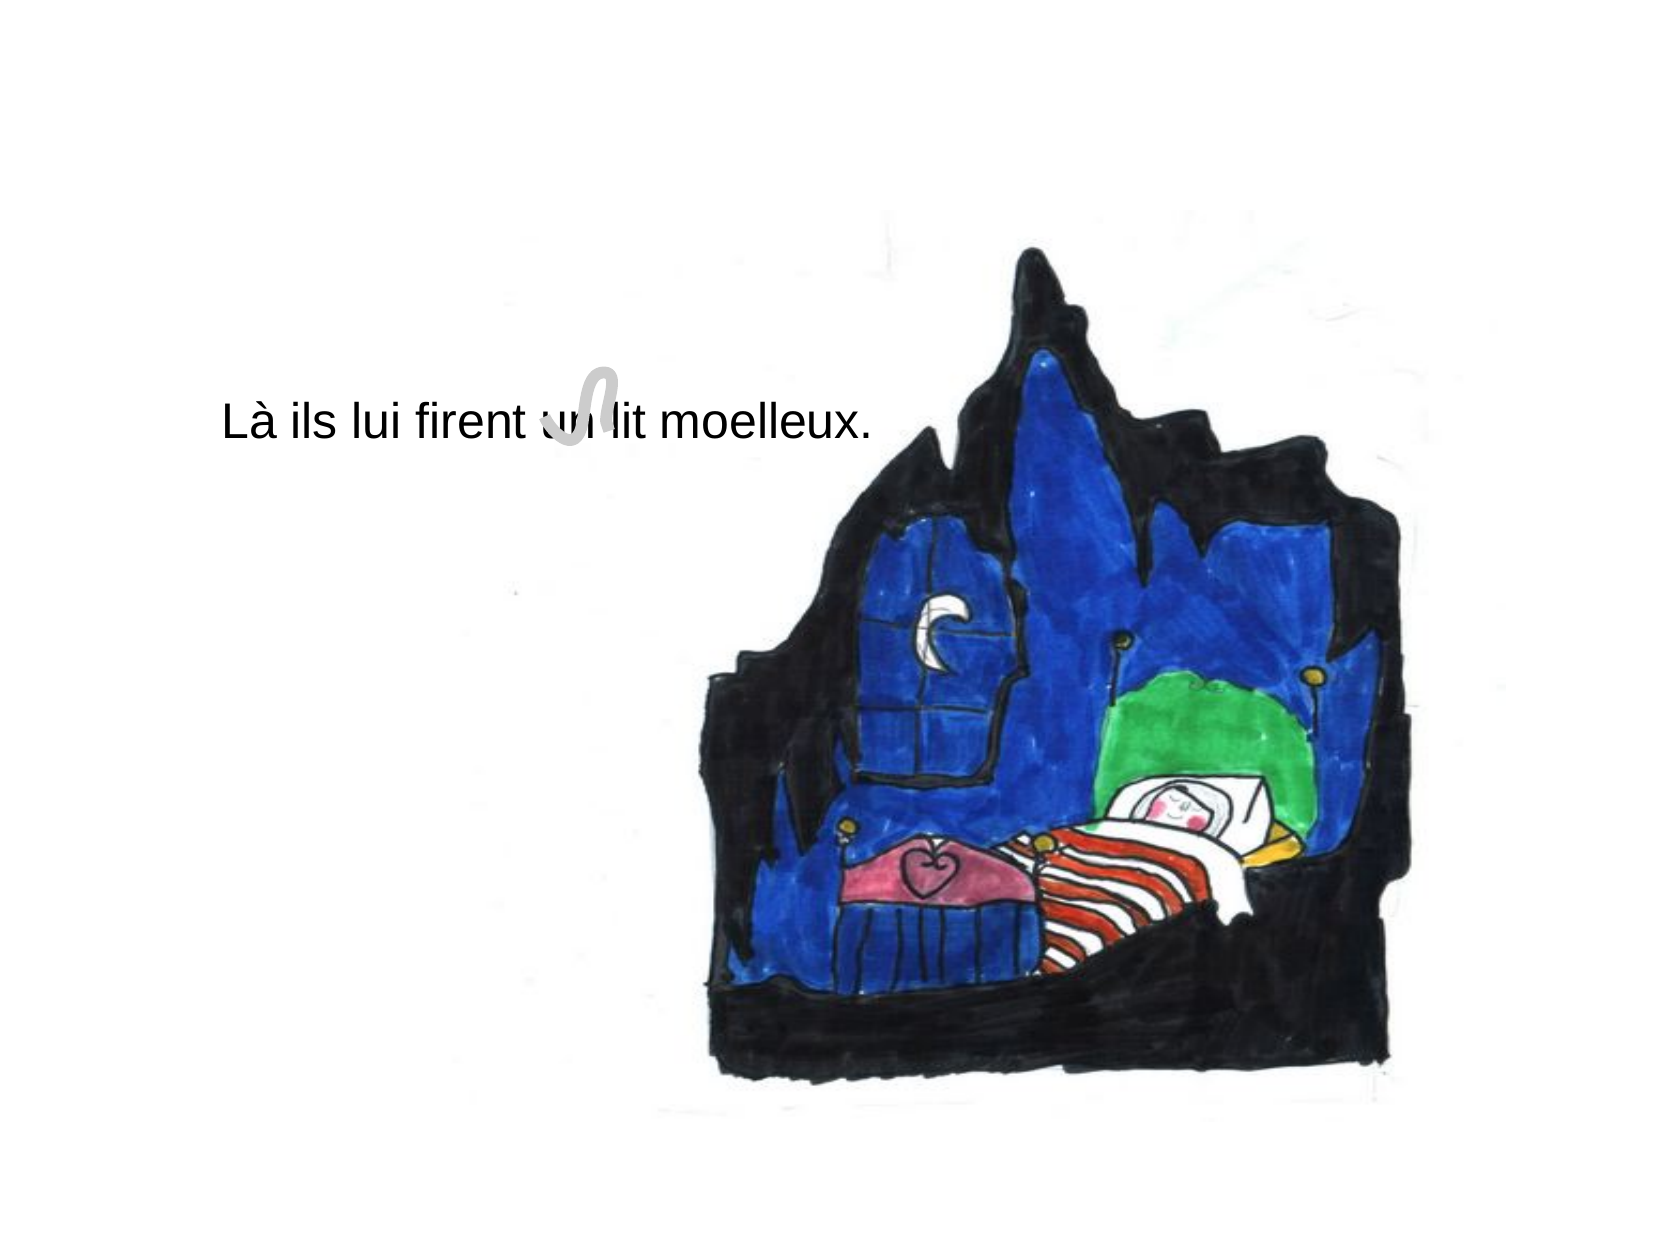

Là ils lui firent un lit moelleux.